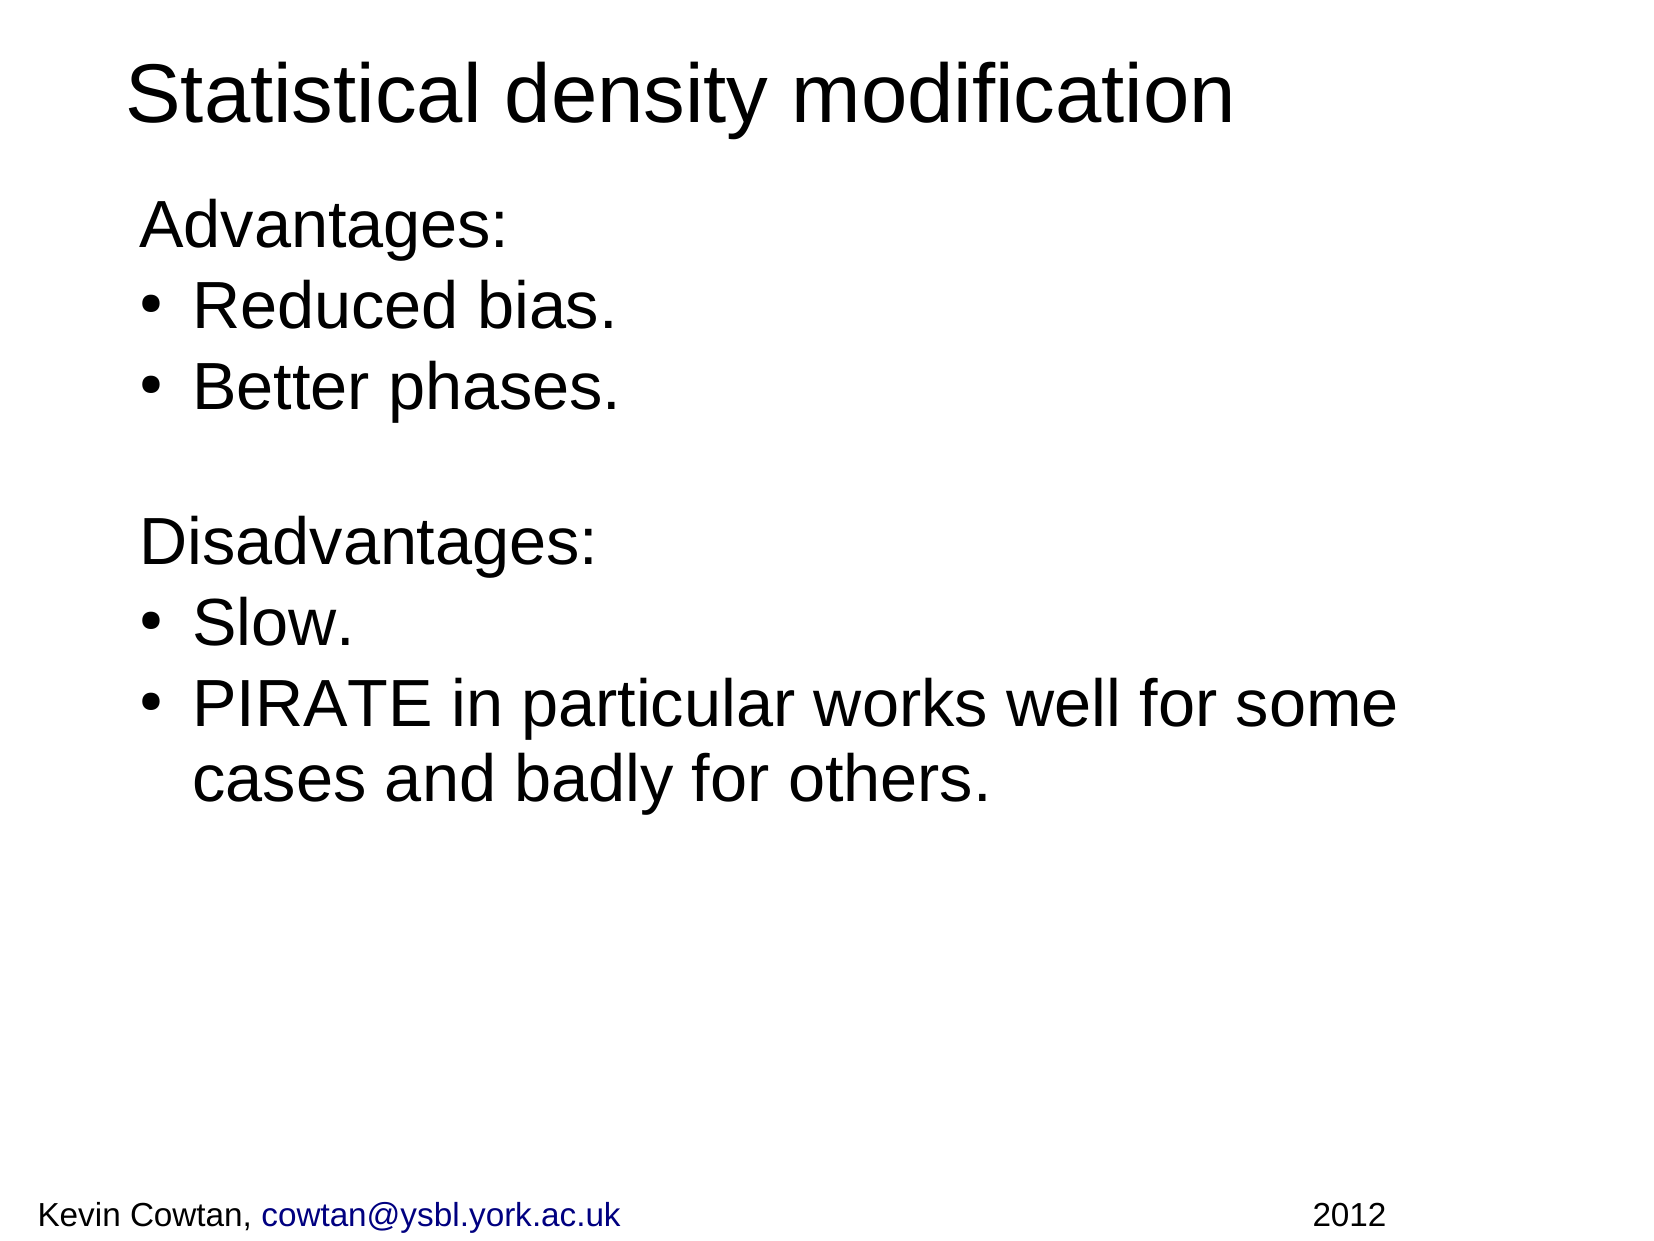

# Statistical density modification
Advantages:
Reduced bias.
Better phases.
Disadvantages:
Slow.
PIRATE in particular works well for some cases and badly for others.